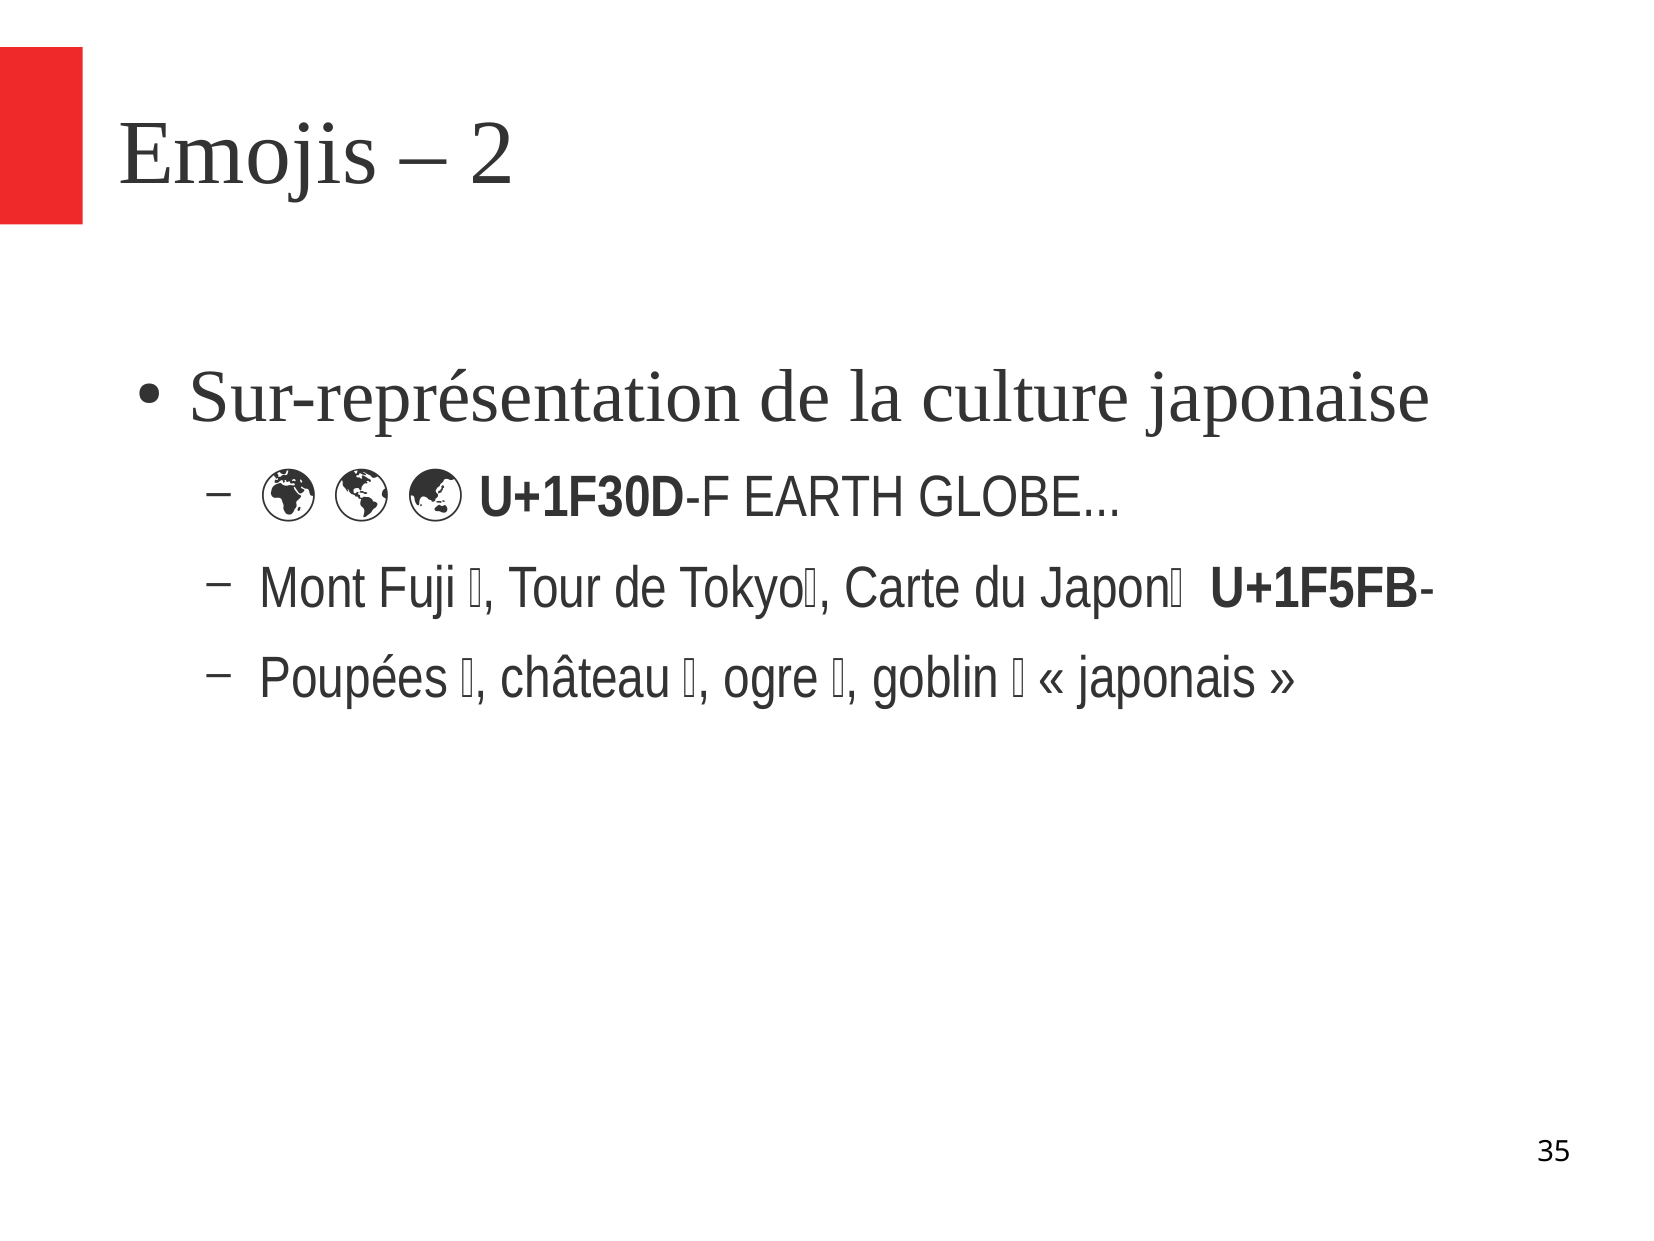

# Emojis – 2
Sur-représentation de la culture japonaise
🌍 🌎 🌏 U+1F30D-F EARTH GLOBE...
Mont Fuji 🗻, Tour de Tokyo🗼, Carte du Japon🗾 U+1F5FB-
Poupées 🎎, château 🏯, ogre 👹, goblin 👺 « japonais »
35